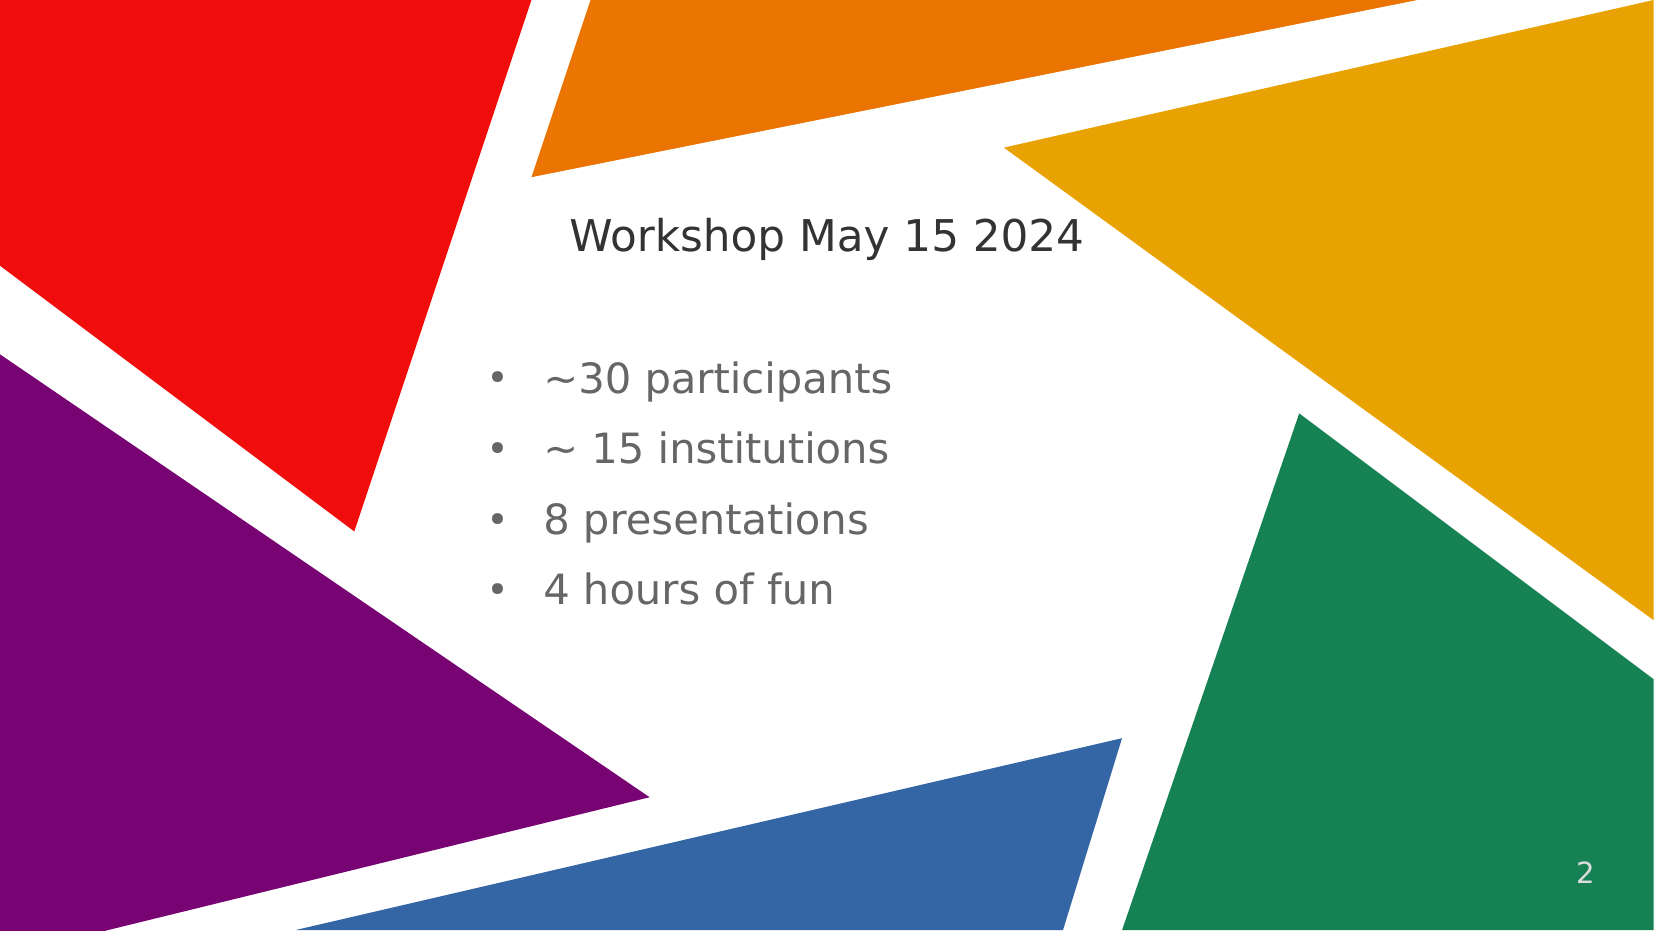

# Workshop May 15 2024
~30 participants
~ 15 institutions
8 presentations
4 hours of fun
2